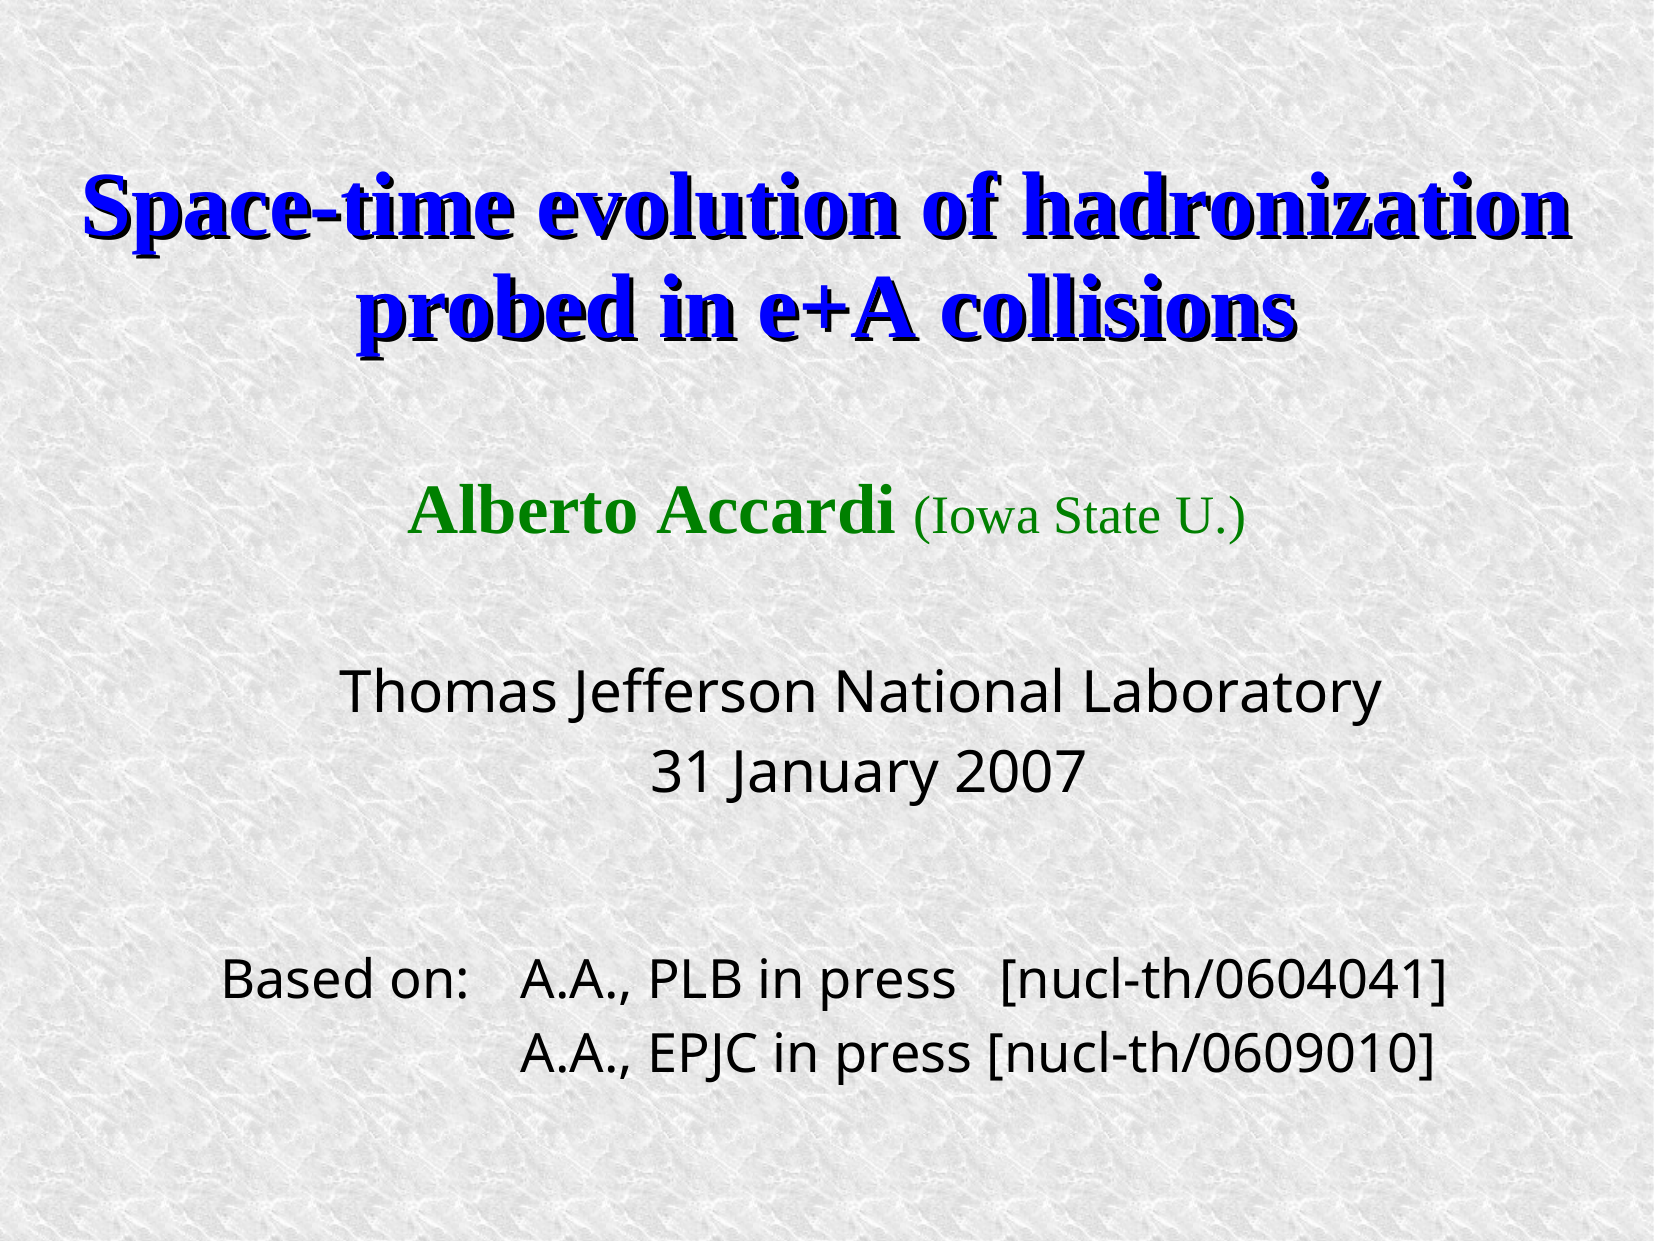

Space-time evolution of hadronization probed in e+A collisions
Alberto Accardi (Iowa State U.)
Thomas Jefferson National Laboratory
 31 January 2007
Based on:	A.A., PLB in press [nucl-th/0604041]
				A.A., EPJC in press [nucl-th/0609010]